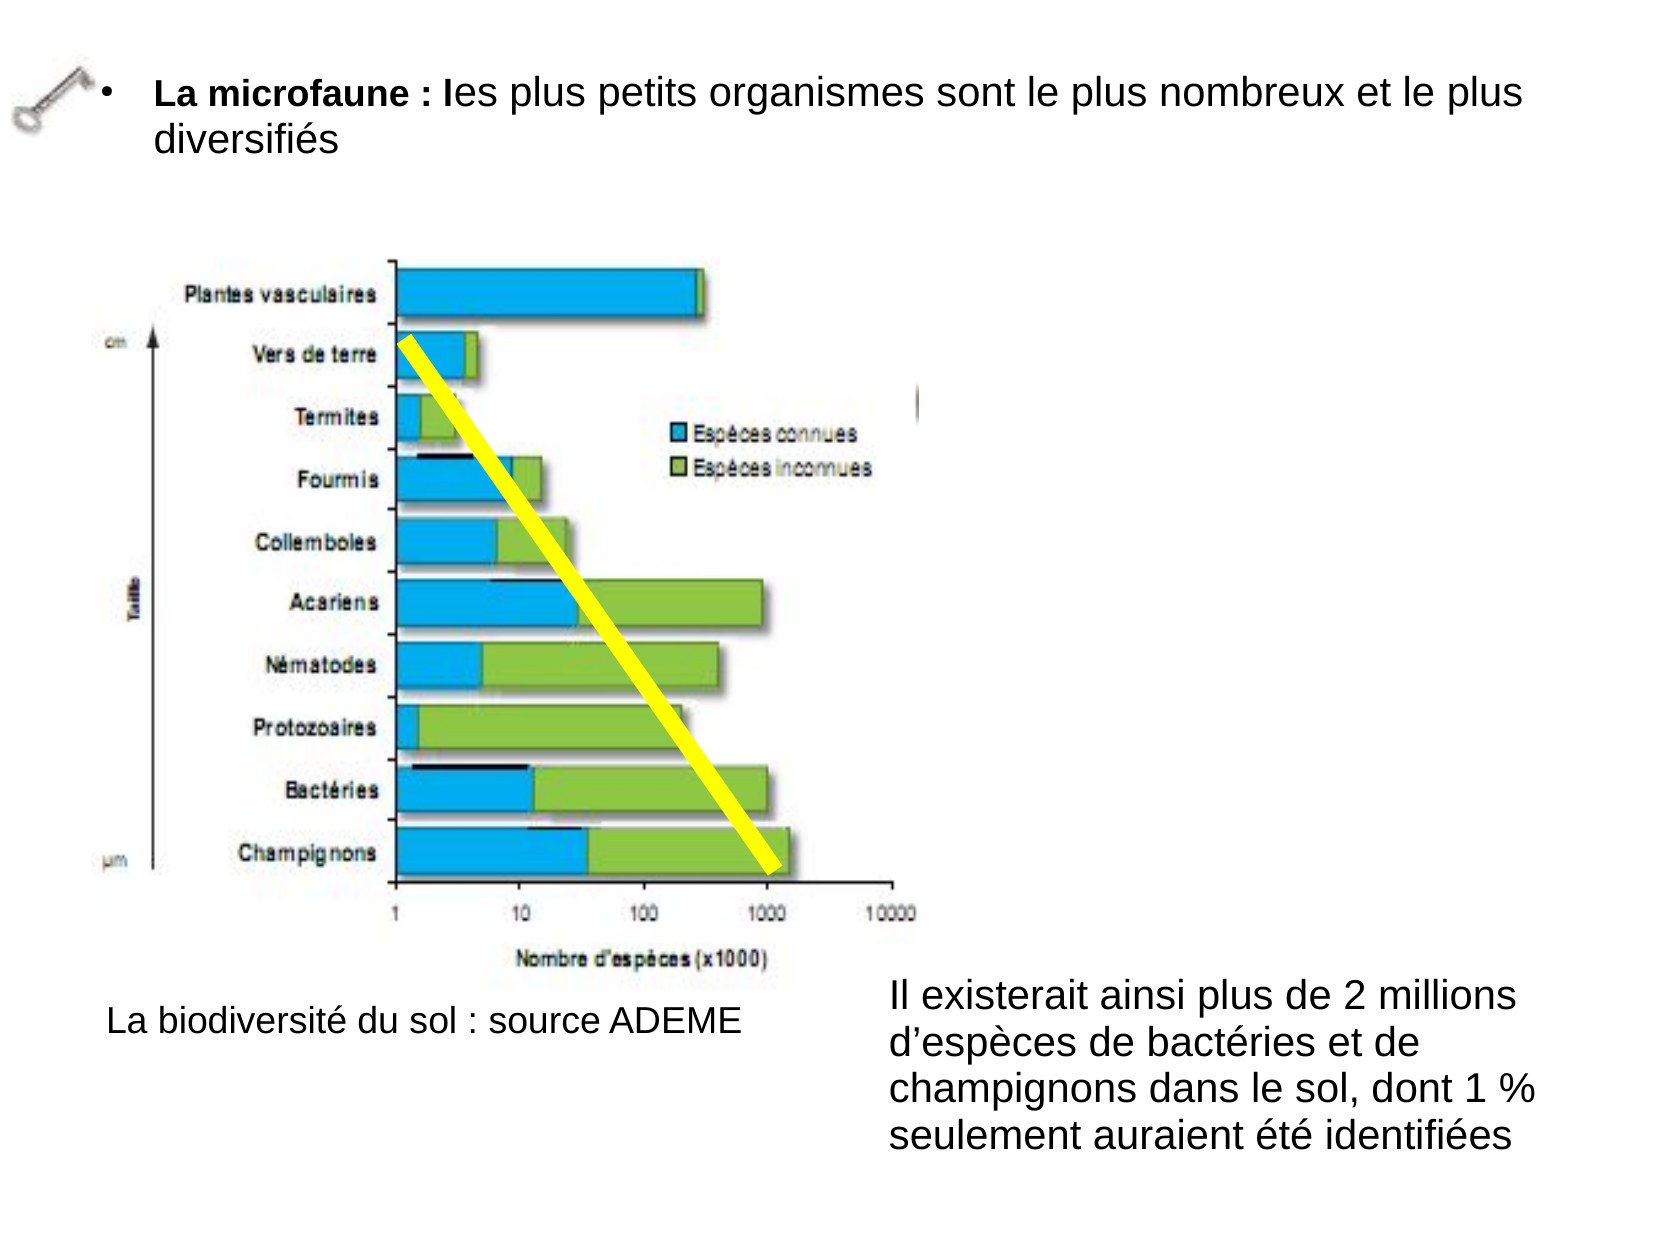

# La microfaune : les plus petits organismes sont le plus nombreux et le plus diversifiés
Il existerait ainsi plus de 2 millions d’espèces de bactéries et de champignons dans le sol, dont 1 % seulement auraient été identifiées
La biodiversité du sol : source ADEME